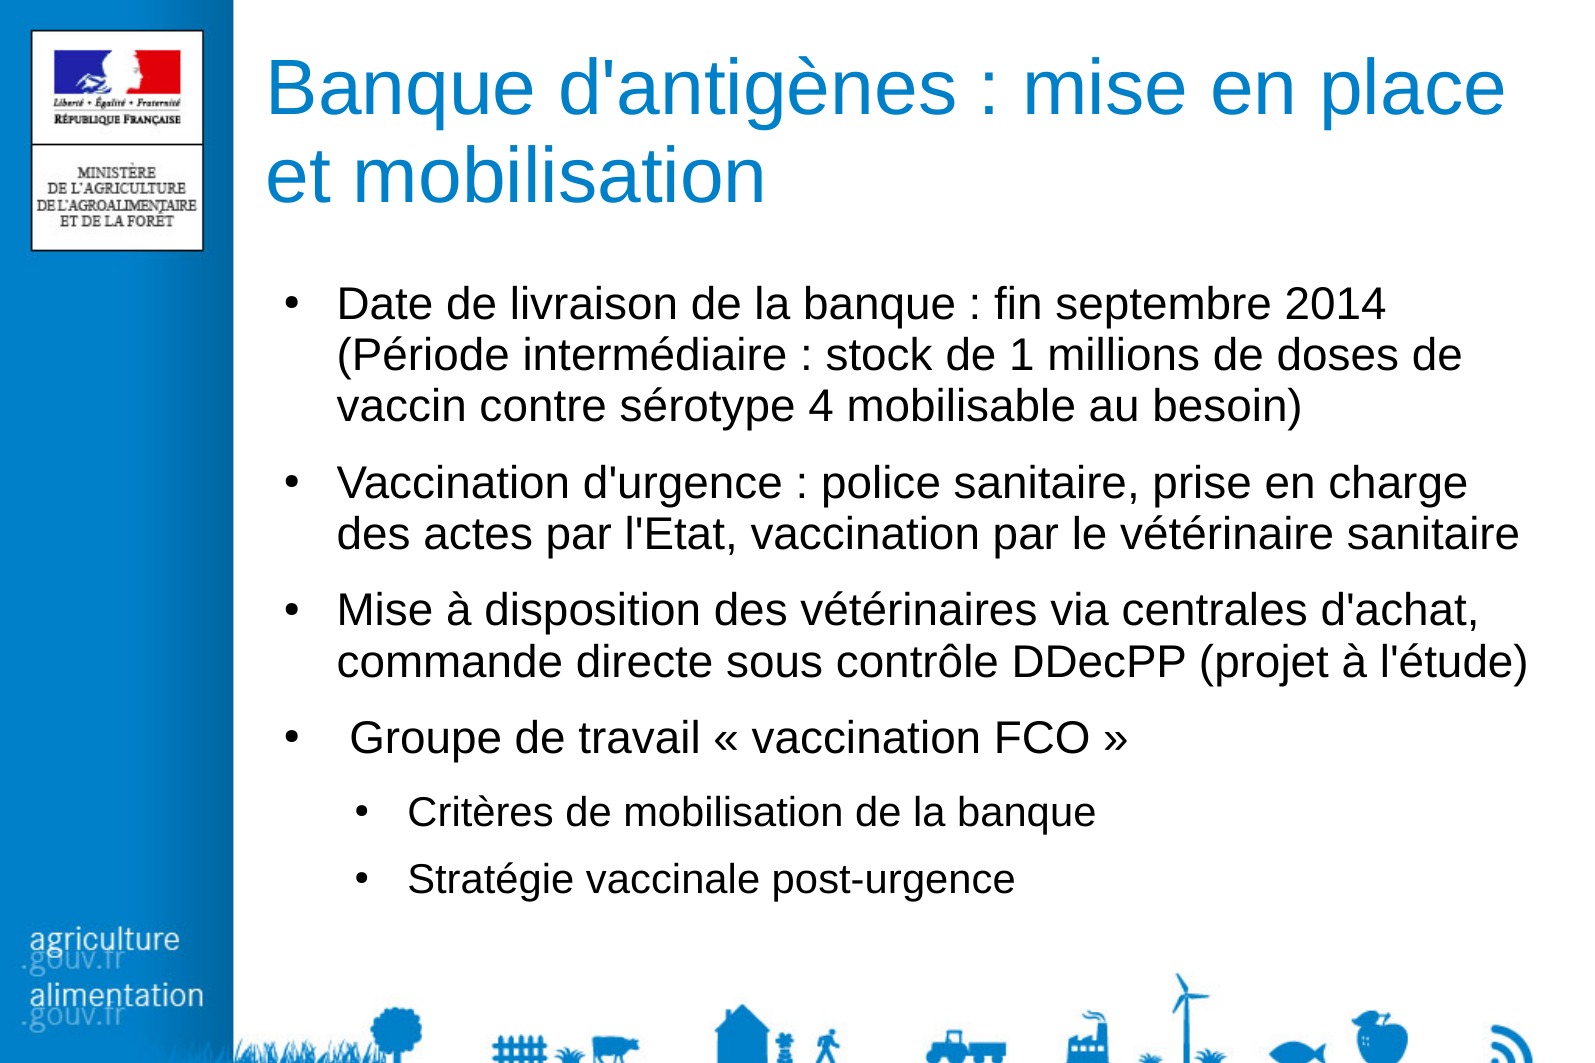

# Banque d'antigènes : mise en place et mobilisation
Date de livraison de la banque : fin septembre 2014
(Période intermédiaire : stock de 1 millions de doses de vaccin contre sérotype 4 mobilisable au besoin)
Vaccination d'urgence : police sanitaire, prise en charge des actes par l'Etat, vaccination par le vétérinaire sanitaire
Mise à disposition des vétérinaires via centrales d'achat, commande directe sous contrôle DDecPP (projet à l'étude)
 Groupe de travail « vaccination FCO »
Critères de mobilisation de la banque
Stratégie vaccinale post-urgence